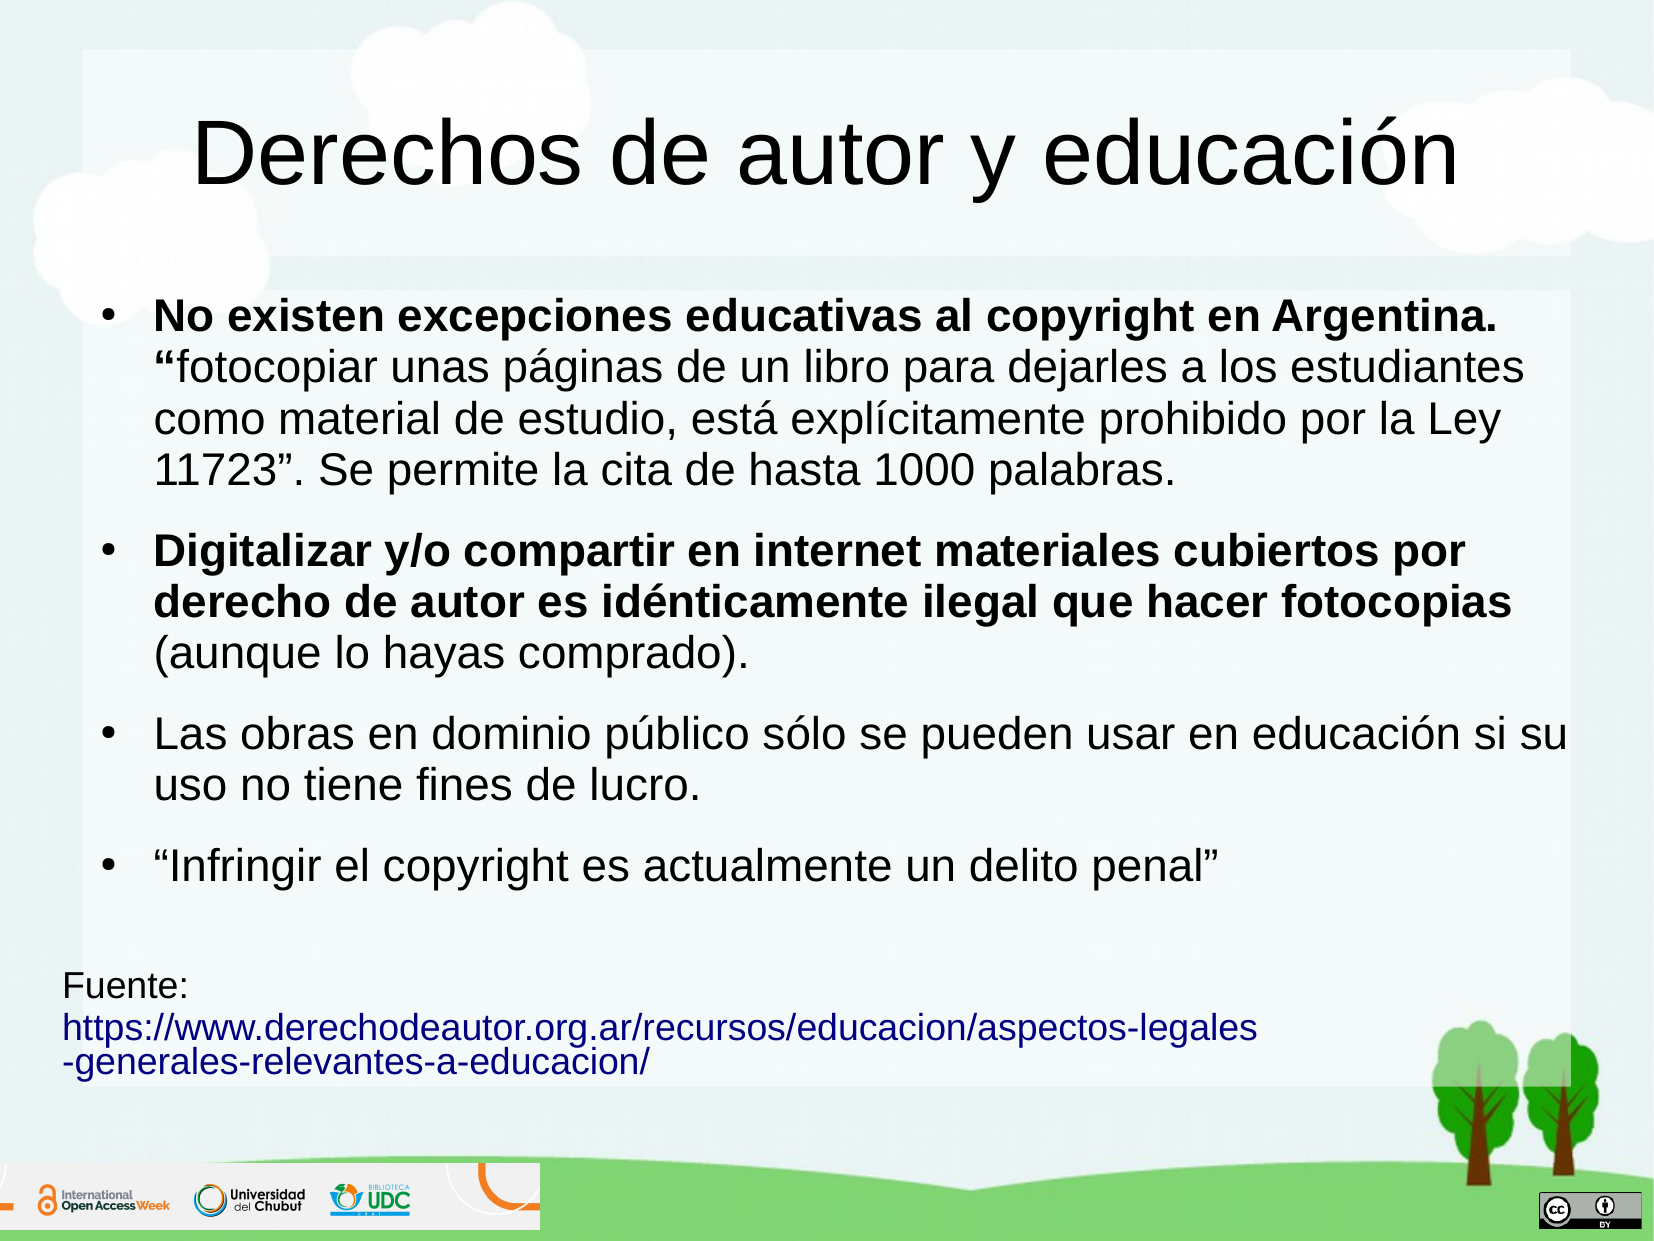

# Derechos de autor y educación
No existen excepciones educativas al copyright en Argentina. “fotocopiar unas páginas de un libro para dejarles a los estudiantes como material de estudio, está explícitamente prohibido por la Ley 11723”. Se permite la cita de hasta 1000 palabras.
Digitalizar y/o compartir en internet materiales cubiertos por derecho de autor es idénticamente ilegal que hacer fotocopias (aunque lo hayas comprado).
Las obras en dominio público sólo se pueden usar en educación si su uso no tiene fines de lucro.
“Infringir el copyright es actualmente un delito penal”
Fuente:https://www.derechodeautor.org.ar/recursos/educacion/aspectos-legales-generales-relevantes-a-educacion/
16